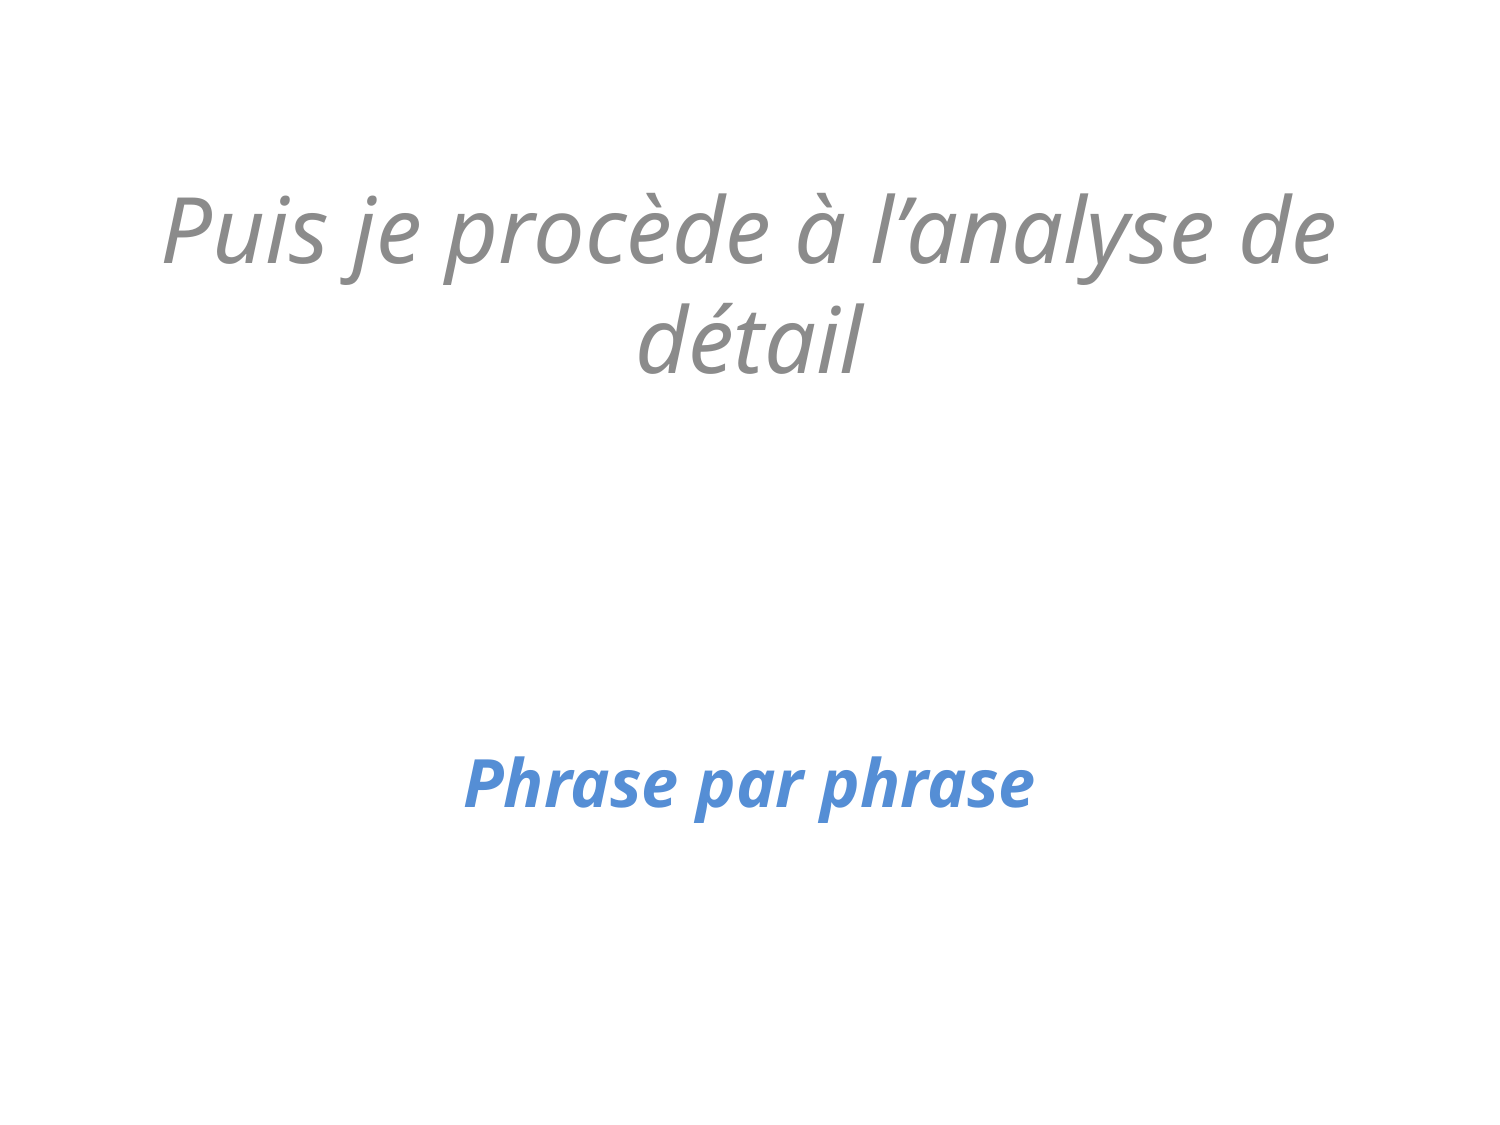

# Puis je procède à l’analyse de détail
Phrase par phrase